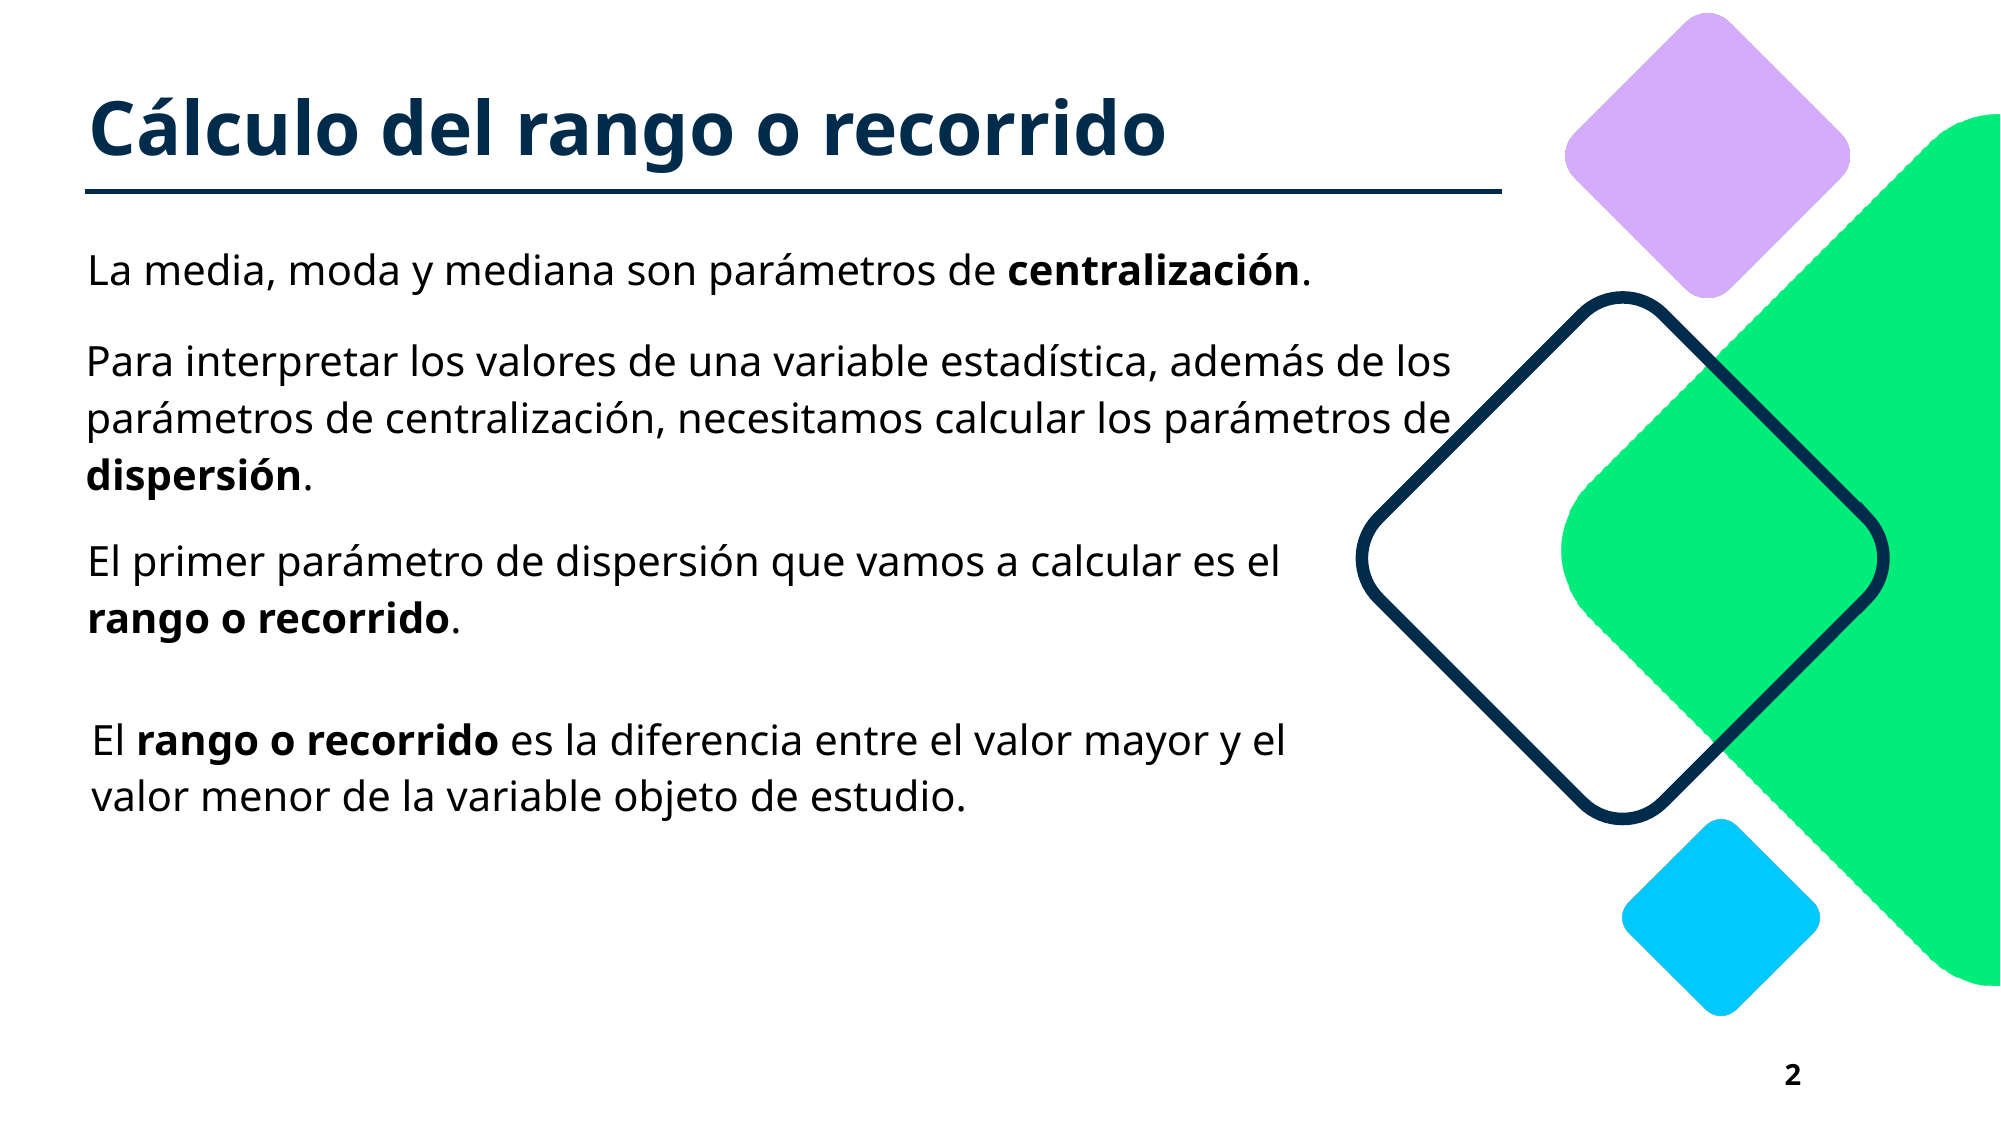

# Cálculo del rango o recorrido
La media, moda y mediana son parámetros de centralización.
Para interpretar los valores de una variable estadística, además de los parámetros de centralización, necesitamos calcular los parámetros de dispersión.
El primer parámetro de dispersión que vamos a calcular es el rango o recorrido.
El rango o recorrido es la diferencia entre el valor mayor y el valor menor de la variable objeto de estudio.